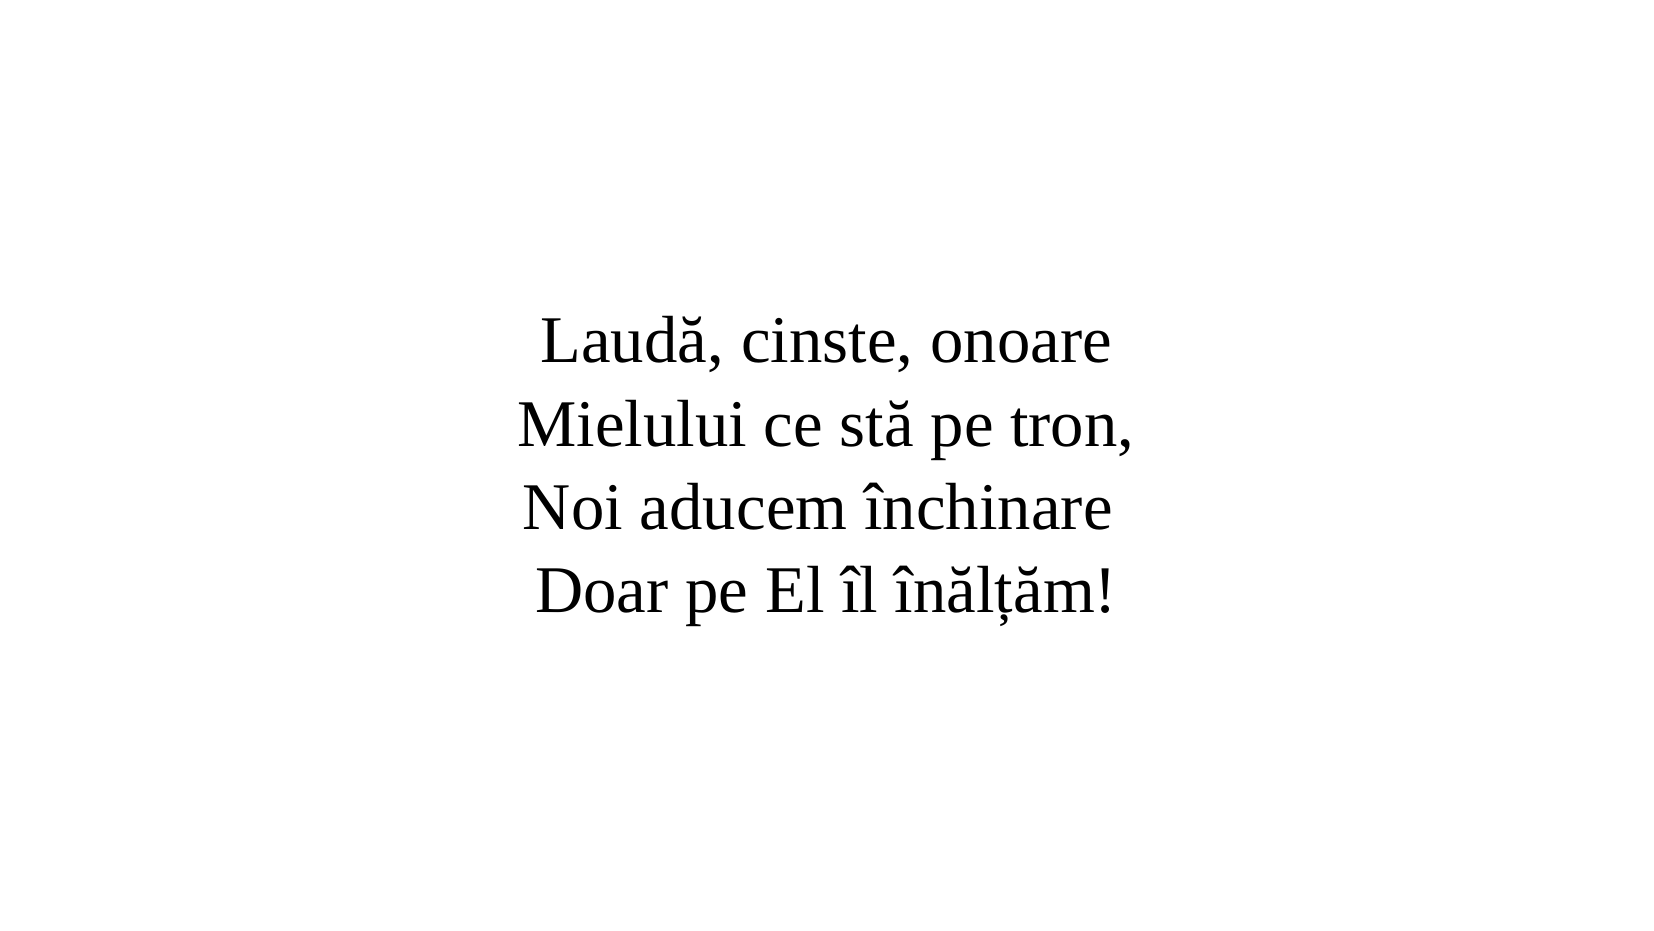

# Laudă, cinste, onoare
Mielului ce stă pe tron,
Noi aducem închinare
Doar pe El îl înălțăm!